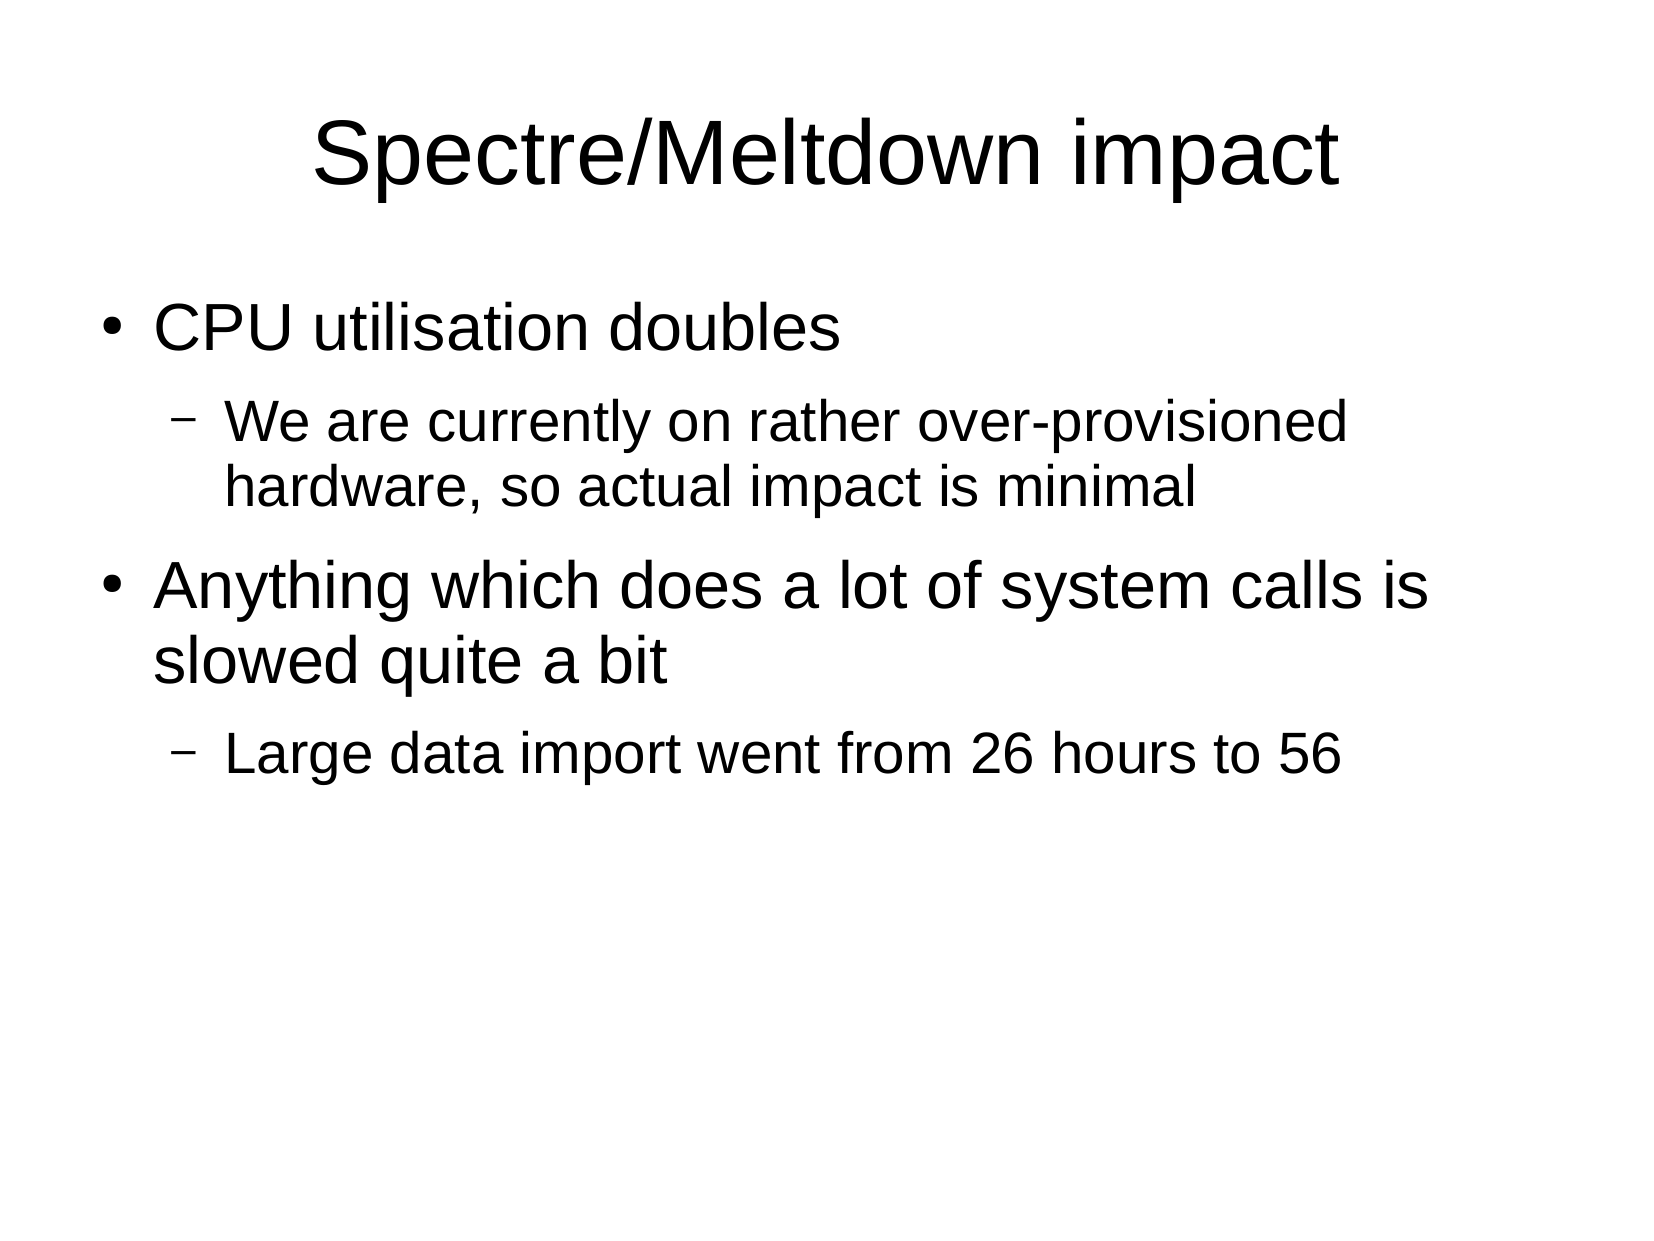

# Spectre/Meltdown impact
CPU utilisation doubles
We are currently on rather over-provisioned hardware, so actual impact is minimal
Anything which does a lot of system calls is slowed quite a bit
Large data import went from 26 hours to 56